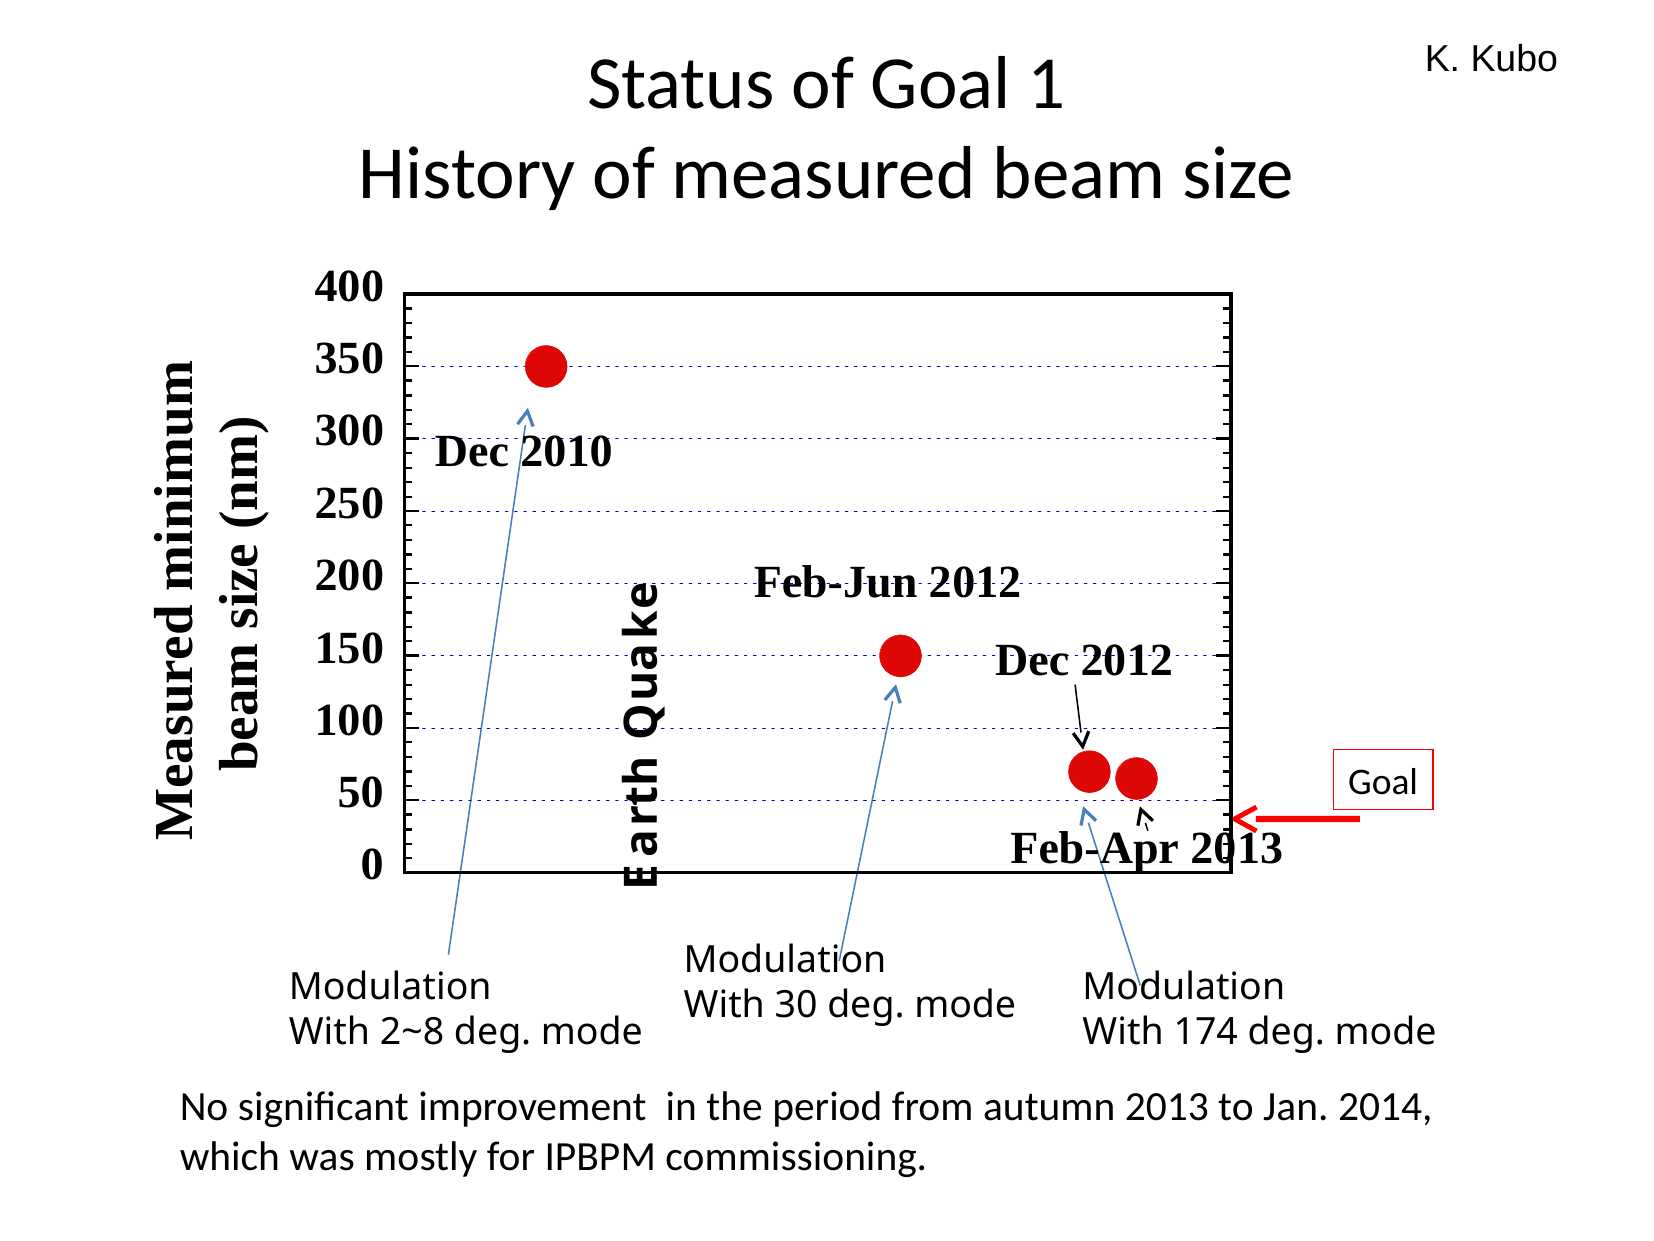

K. Kubo
# Status of Goal 1 History of measured beam size
Goal
Modulation
With 30 deg. mode
Modulation
With 2~8 deg. mode
Modulation
With 174 deg. mode
No significant improvement in the period from autumn 2013 to Jan. 2014,
which was mostly for IPBPM commissioning.